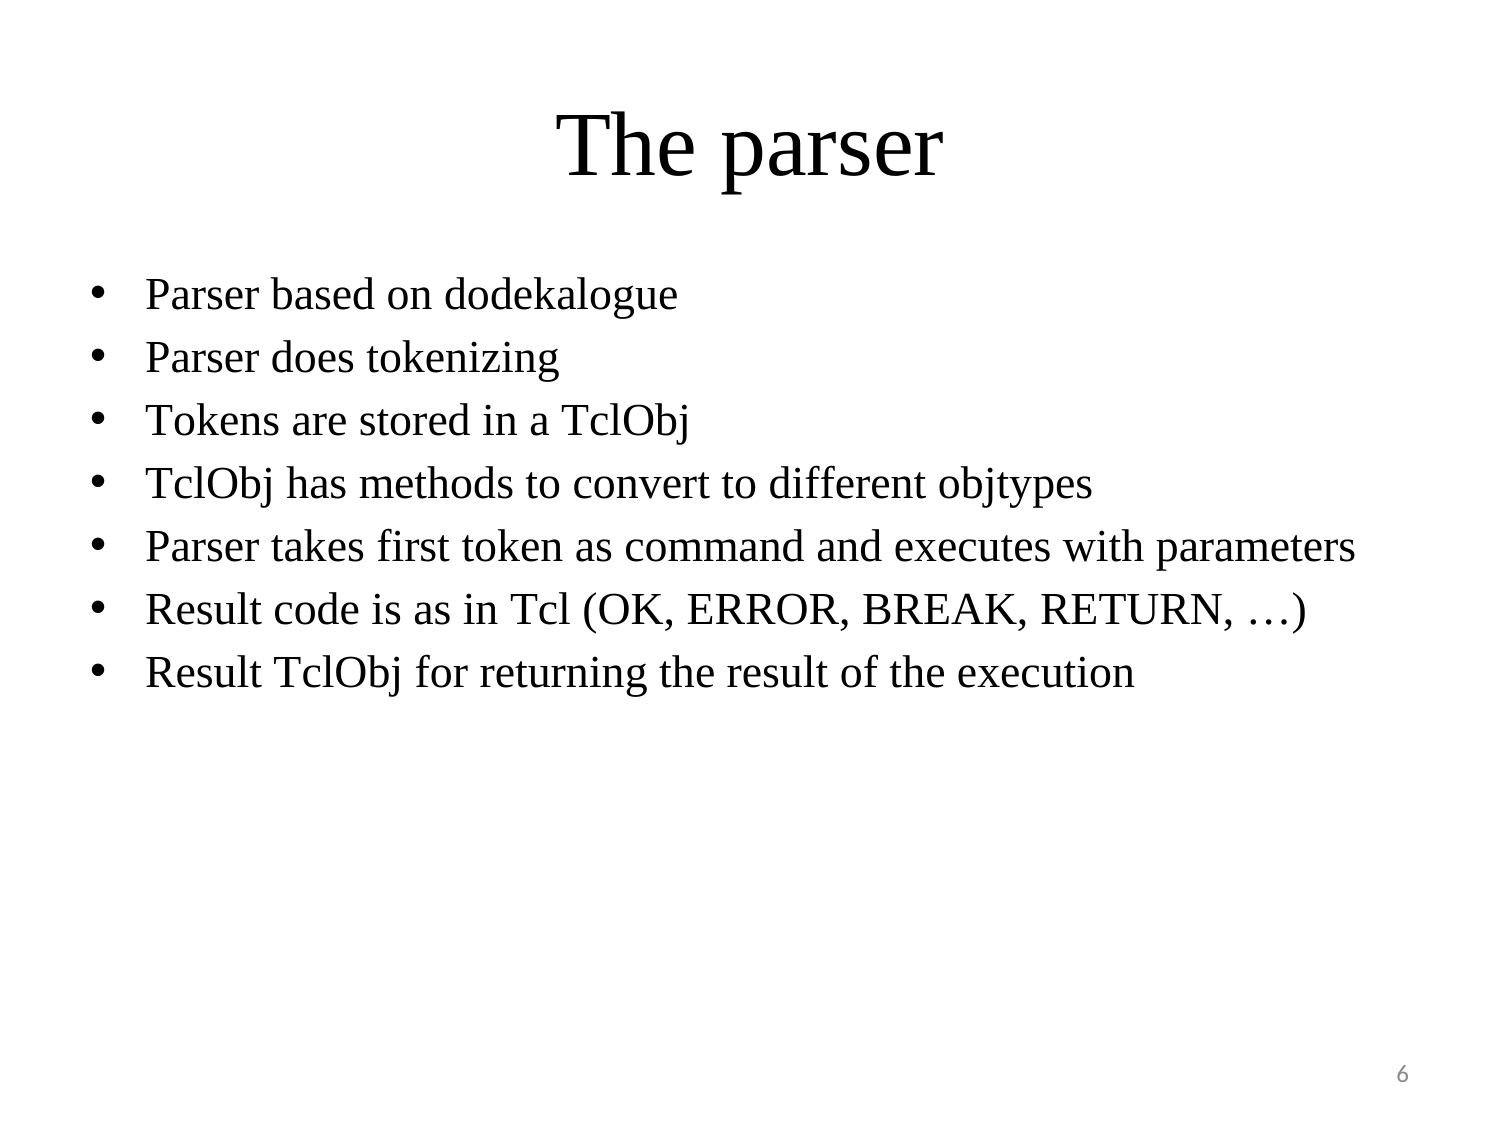

The parser
Parser based on dodekalogue
Parser does tokenizing
Tokens are stored in a TclObj
TclObj has methods to convert to different objtypes
Parser takes first token as command and executes with parameters
Result code is as in Tcl (OK, ERROR, BREAK, RETURN, …)
Result TclObj for returning the result of the execution
6